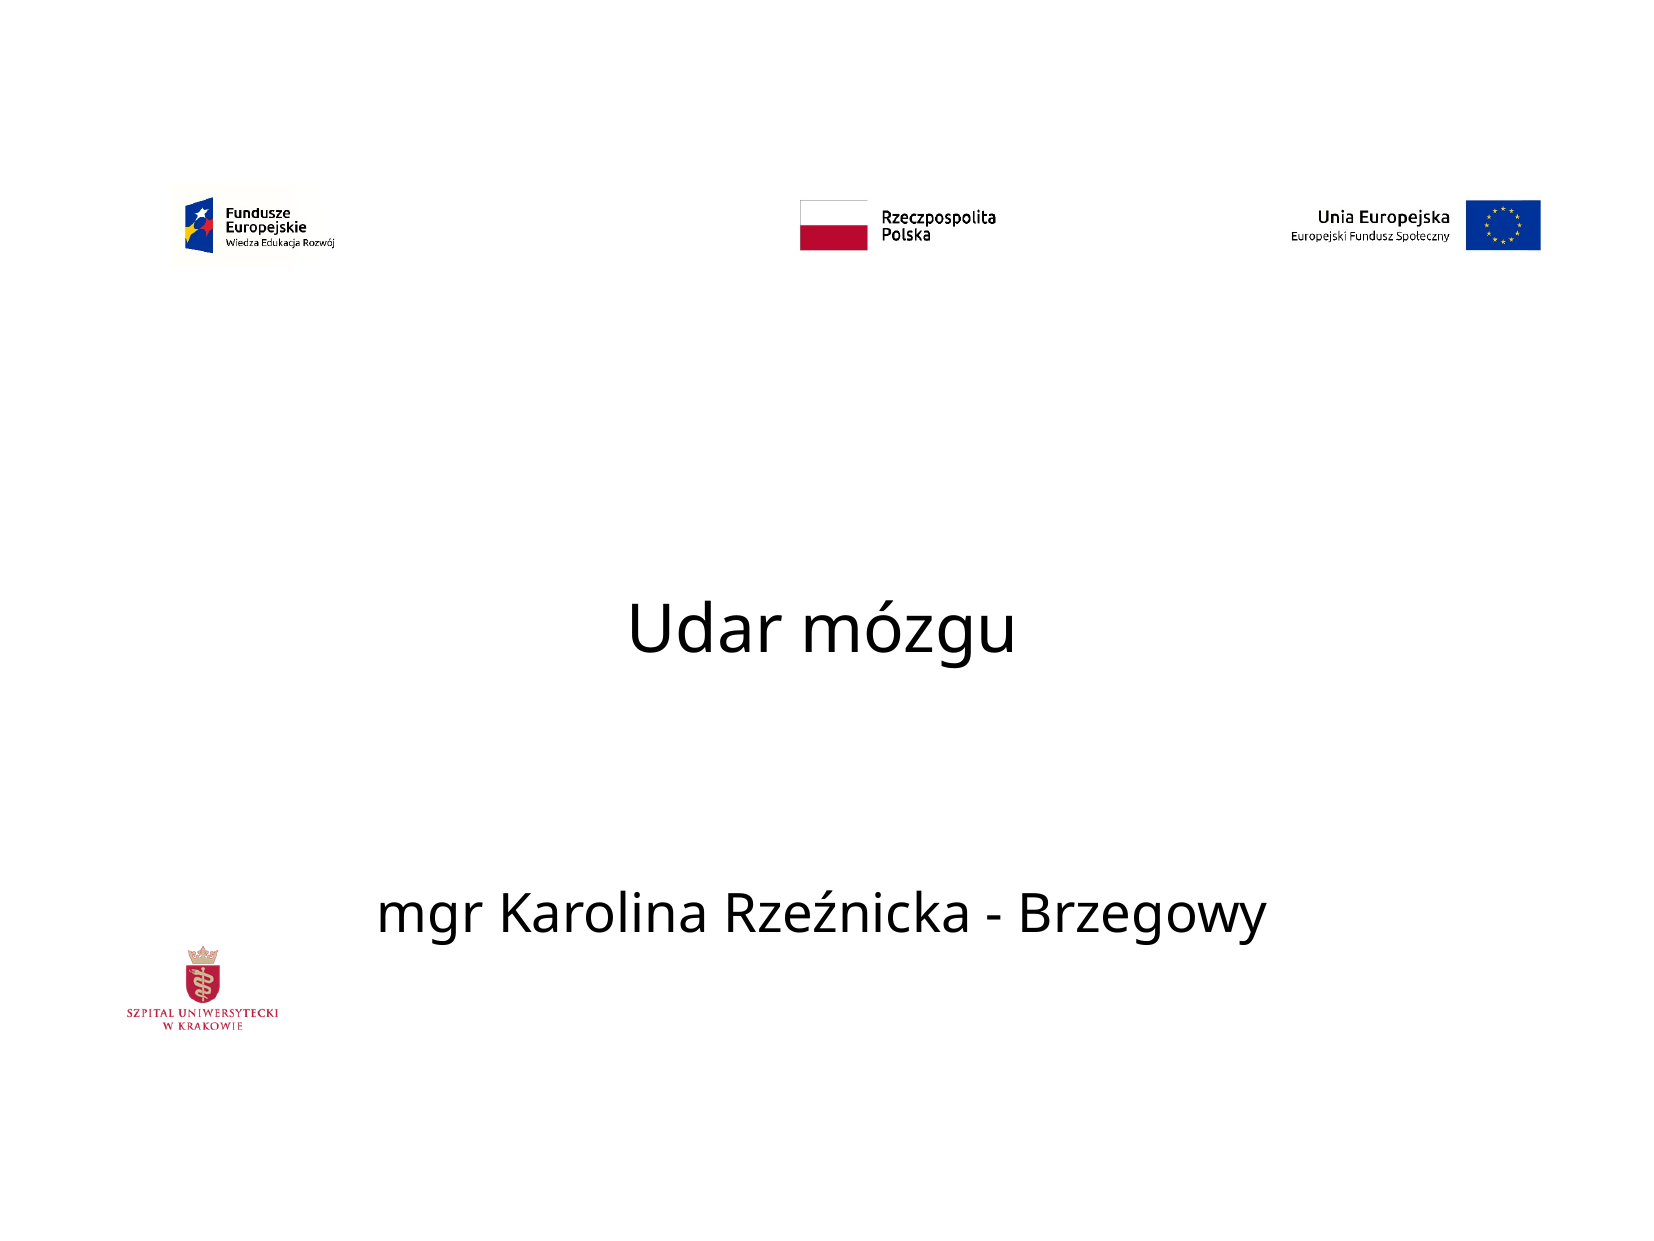

# Udar mózgu mgr Karolina Rzeźnicka - Brzegowy